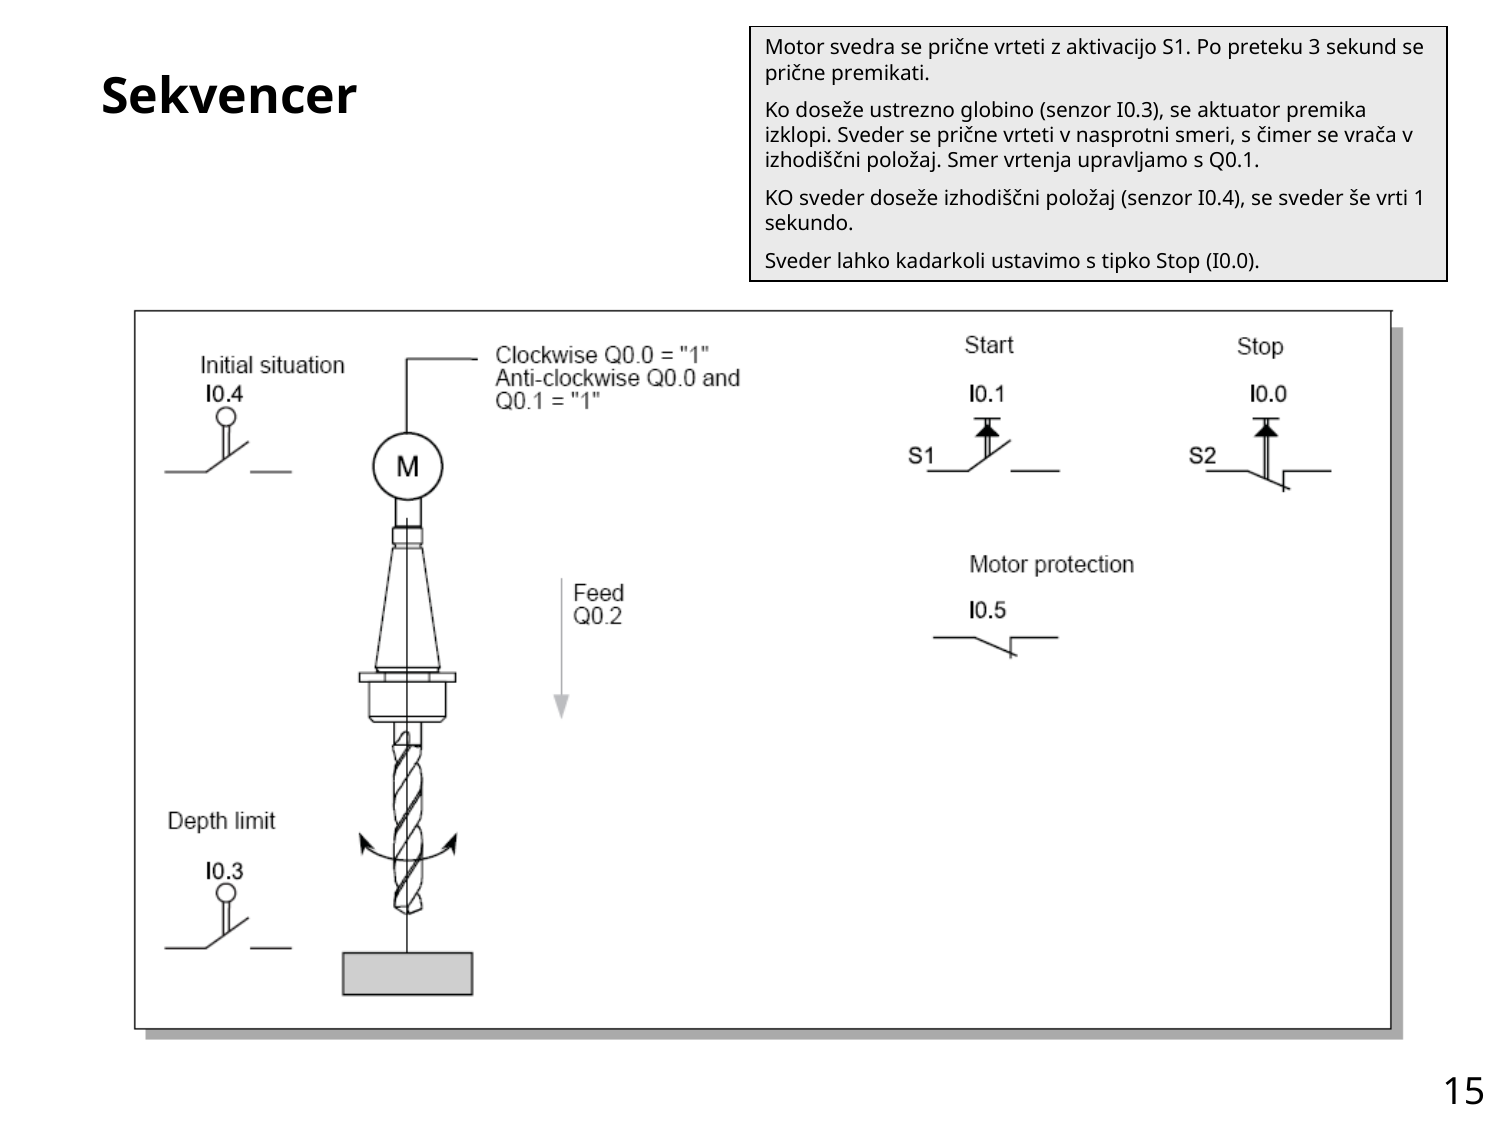

Motor svedra se prične vrteti z aktivacijo S1. Po preteku 3 sekund se prične premikati.
Ko doseže ustrezno globino (senzor I0.3), se aktuator premika izklopi. Sveder se prične vrteti v nasprotni smeri, s čimer se vrača v izhodiščni položaj. Smer vrtenja upravljamo s Q0.1.
KO sveder doseže izhodiščni položaj (senzor I0.4), se sveder še vrti 1 sekundo.
Sveder lahko kadarkoli ustavimo s tipko Stop (I0.0).
Sekvencer